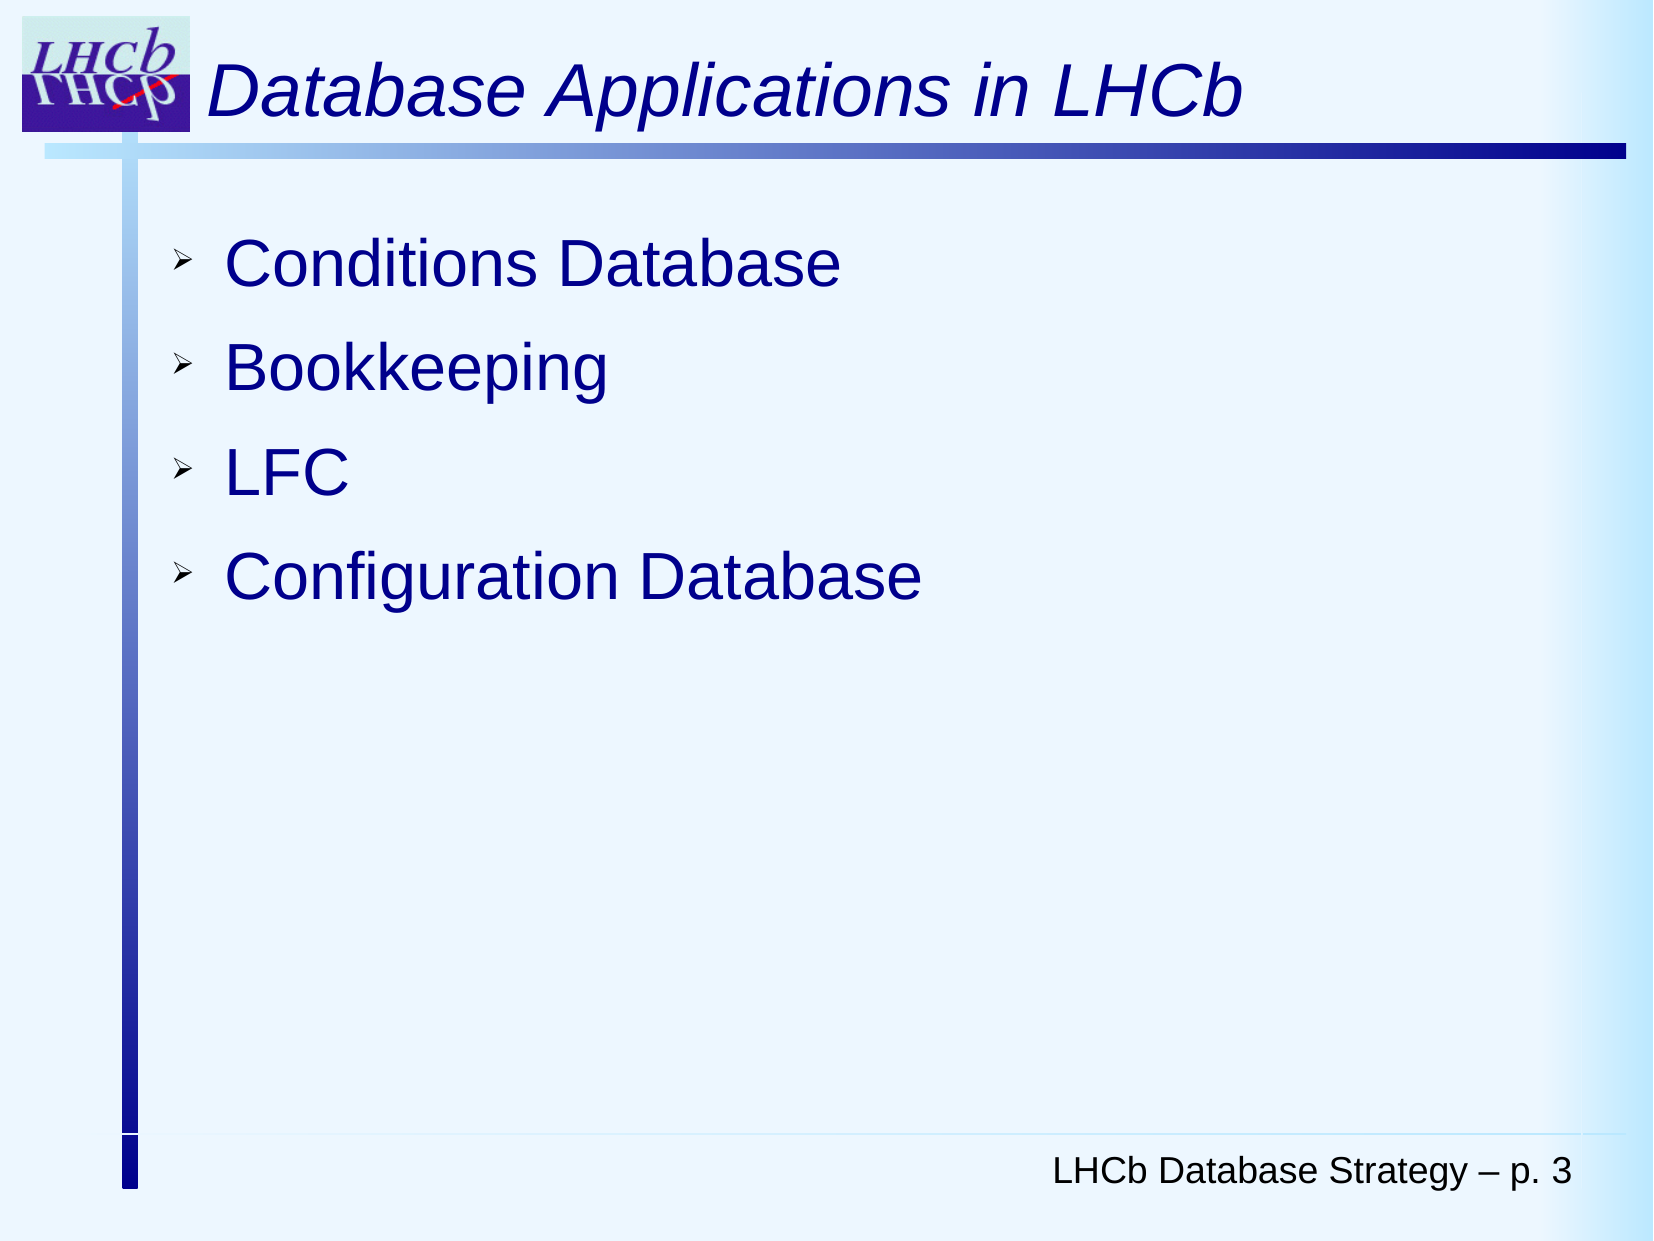

# Database Applications in LHCb
Conditions Database
Bookkeeping
LFC
Configuration Database